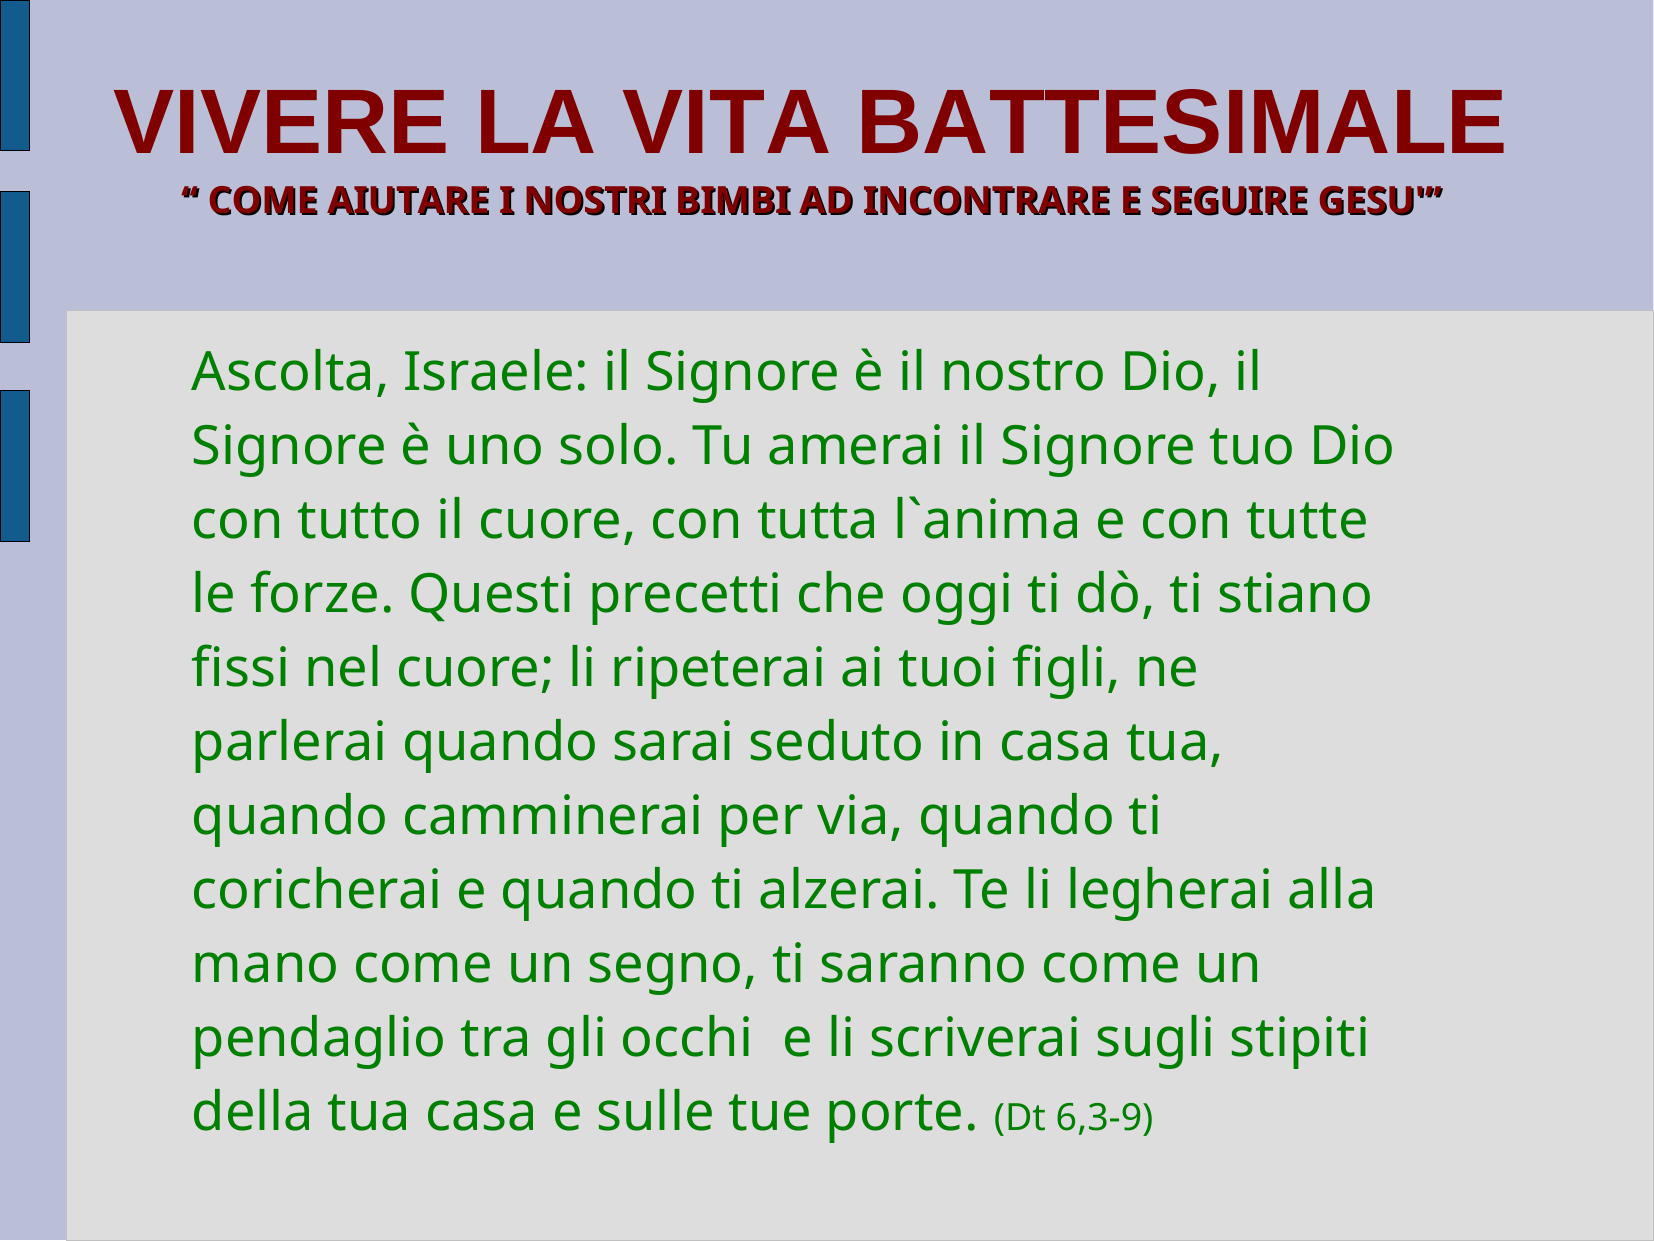

# VIVERE LA VITA BATTESIMALE “ COME AIUTARE I NOSTRI BIMBI AD INCONTRARE E SEGUIRE GESU'”
Ascolta, Israele: il Signore è il nostro Dio, il Signore è uno solo. Tu amerai il Signore tuo Dio con tutto il cuore, con tutta l`anima e con tutte le forze. Questi precetti che oggi ti dò, ti stiano fissi nel cuore; li ripeterai ai tuoi figli, ne parlerai quando sarai seduto in casa tua, quando camminerai per via, quando ti coricherai e quando ti alzerai. Te li legherai alla mano come un segno, ti saranno come un pendaglio tra gli occhi  e li scriverai sugli stipiti della tua casa e sulle tue porte. (Dt 6,3-9)